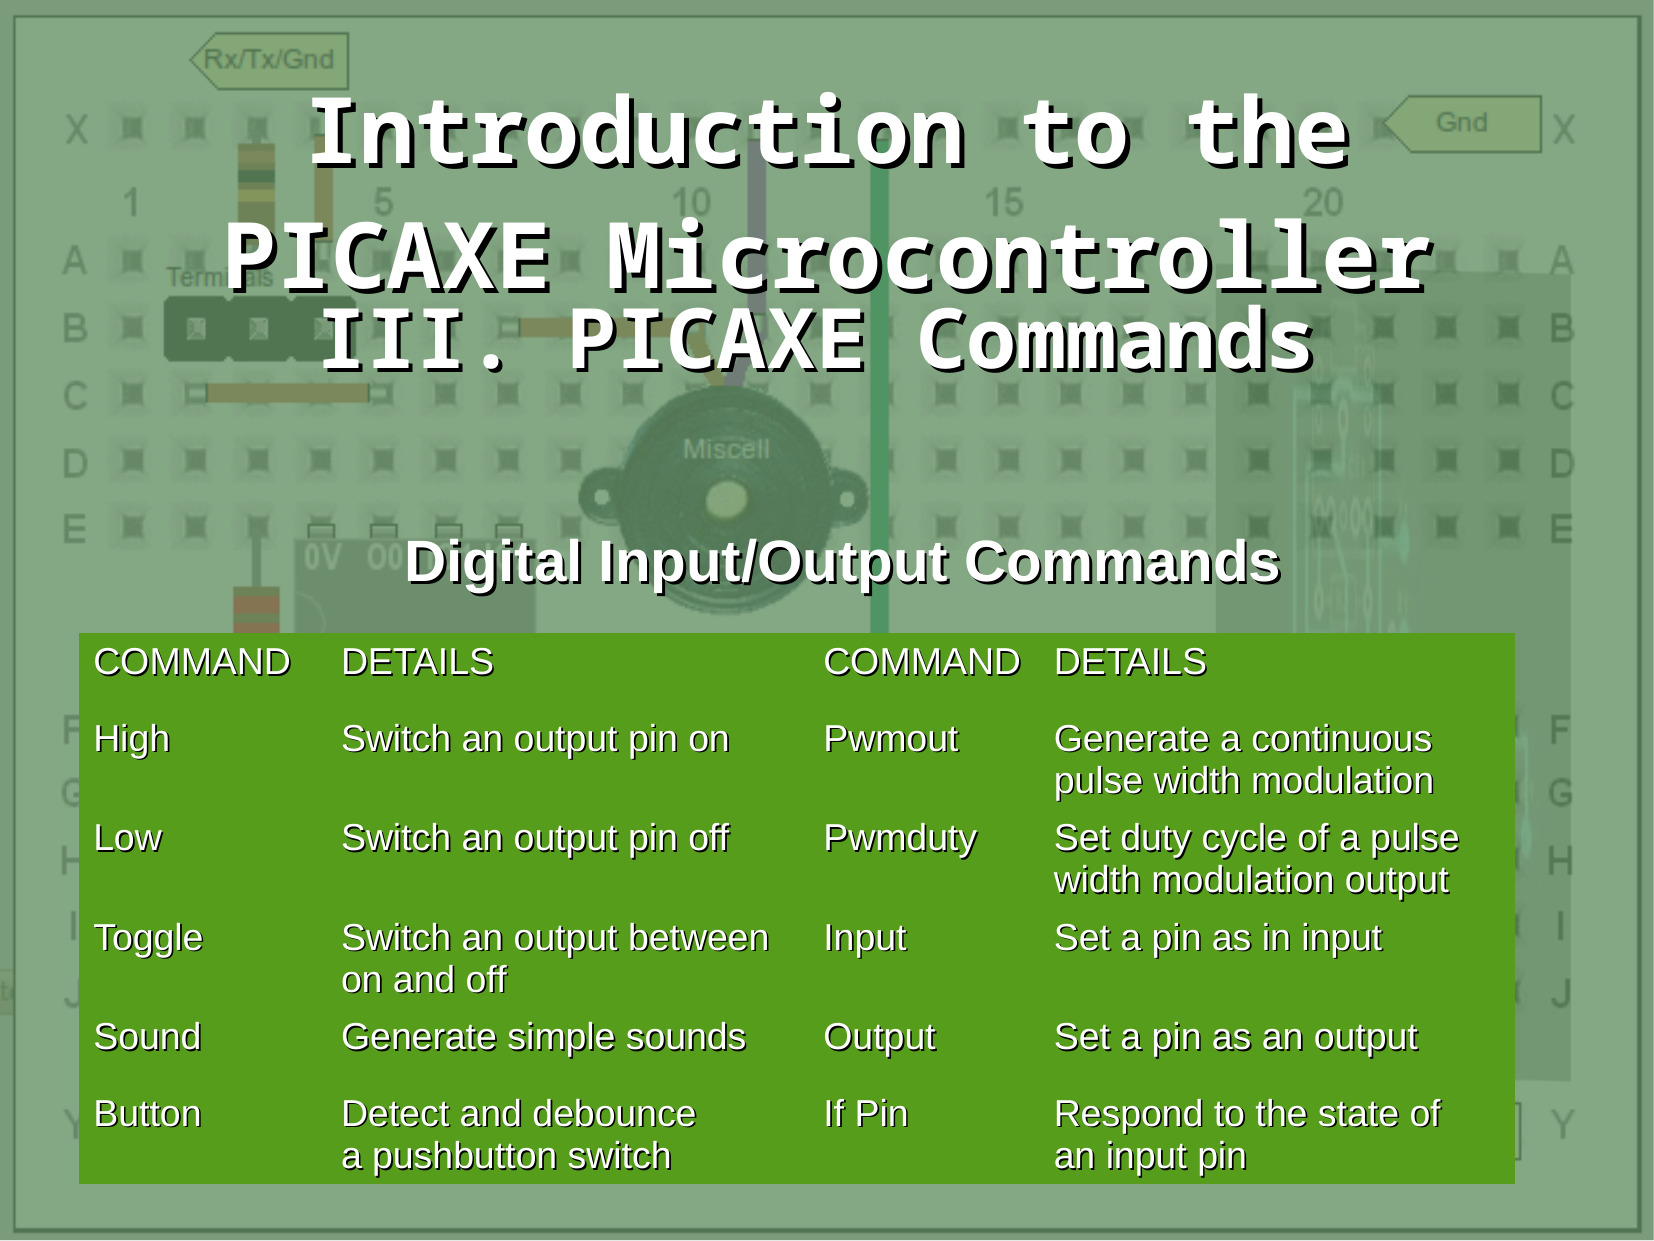

# Introduction to the PICAXE Microcontroller
III. PICAXE Commands
Digital Input/Output Commands
| COMMAND | DETAILS | COMMAND | DETAILS |
| --- | --- | --- | --- |
| High | Switch an output pin on | Pwmout | Generate a continuous pulse width modulation |
| Low | Switch an output pin off | Pwmduty | Set duty cycle of a pulse width modulation output |
| Toggle | Switch an output between on and off | Input | Set a pin as in input |
| Sound | Generate simple sounds | Output | Set a pin as an output |
| Button | Detect and debounce a pushbutton switch | If Pin | Respond to the state of an input pin |